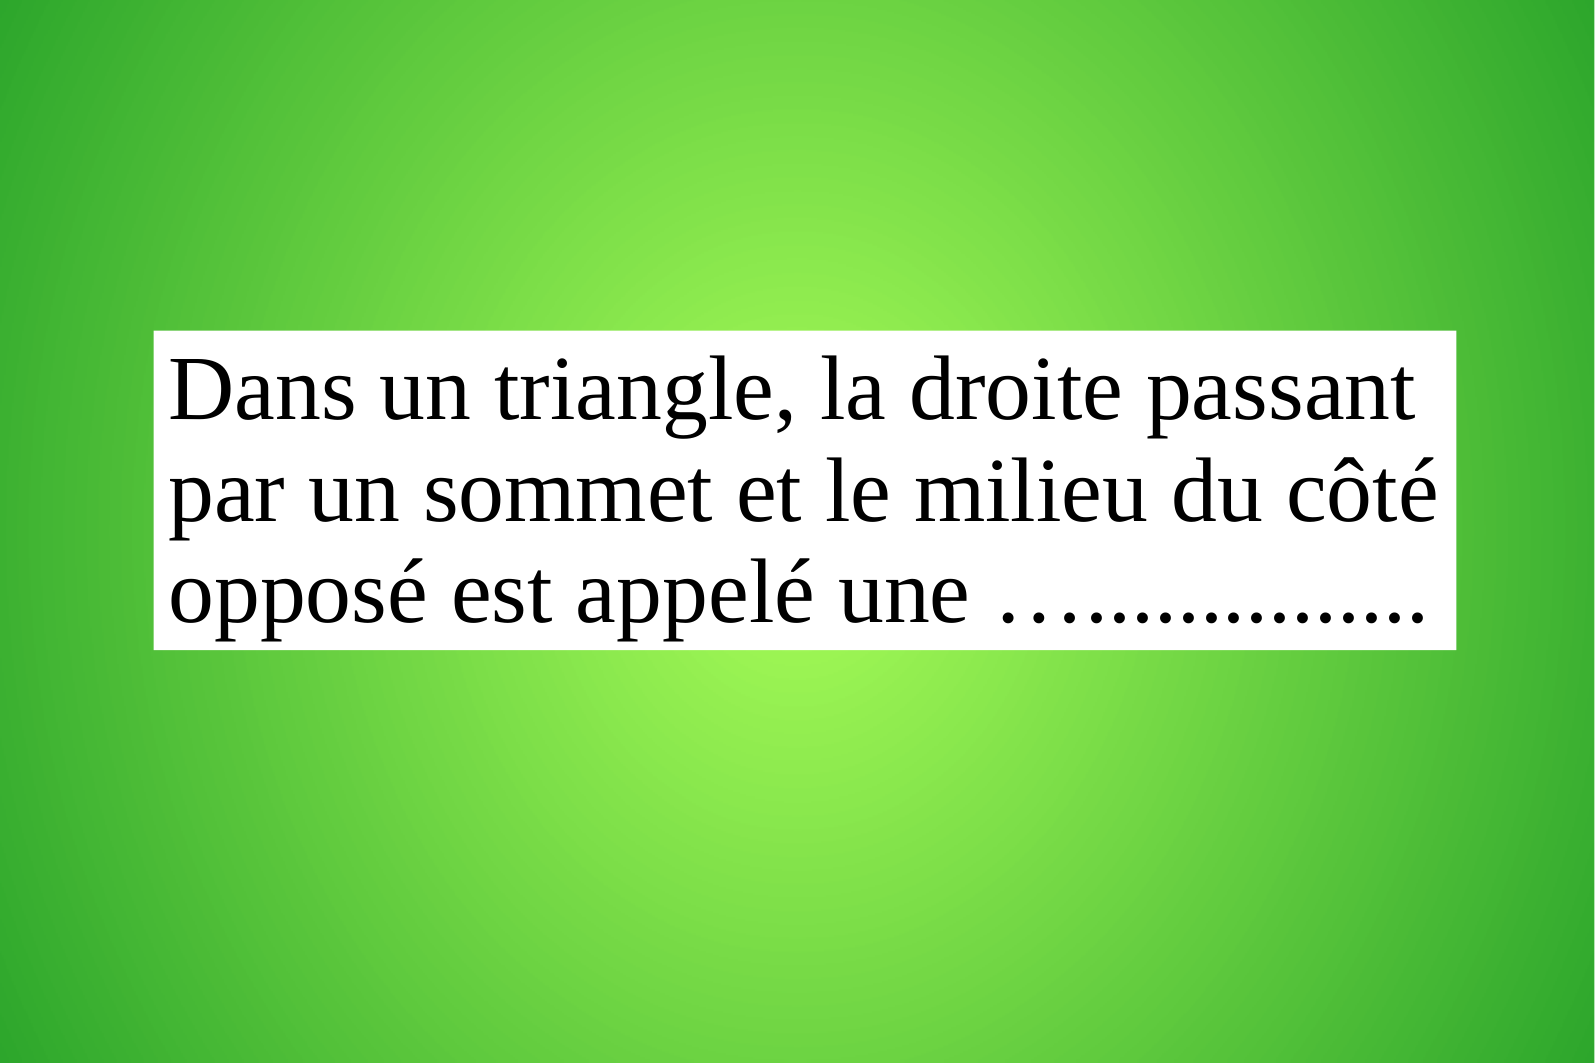

Dans un triangle, la droite passant
par un sommet et le milieu du côté
opposé est appelé une …...............